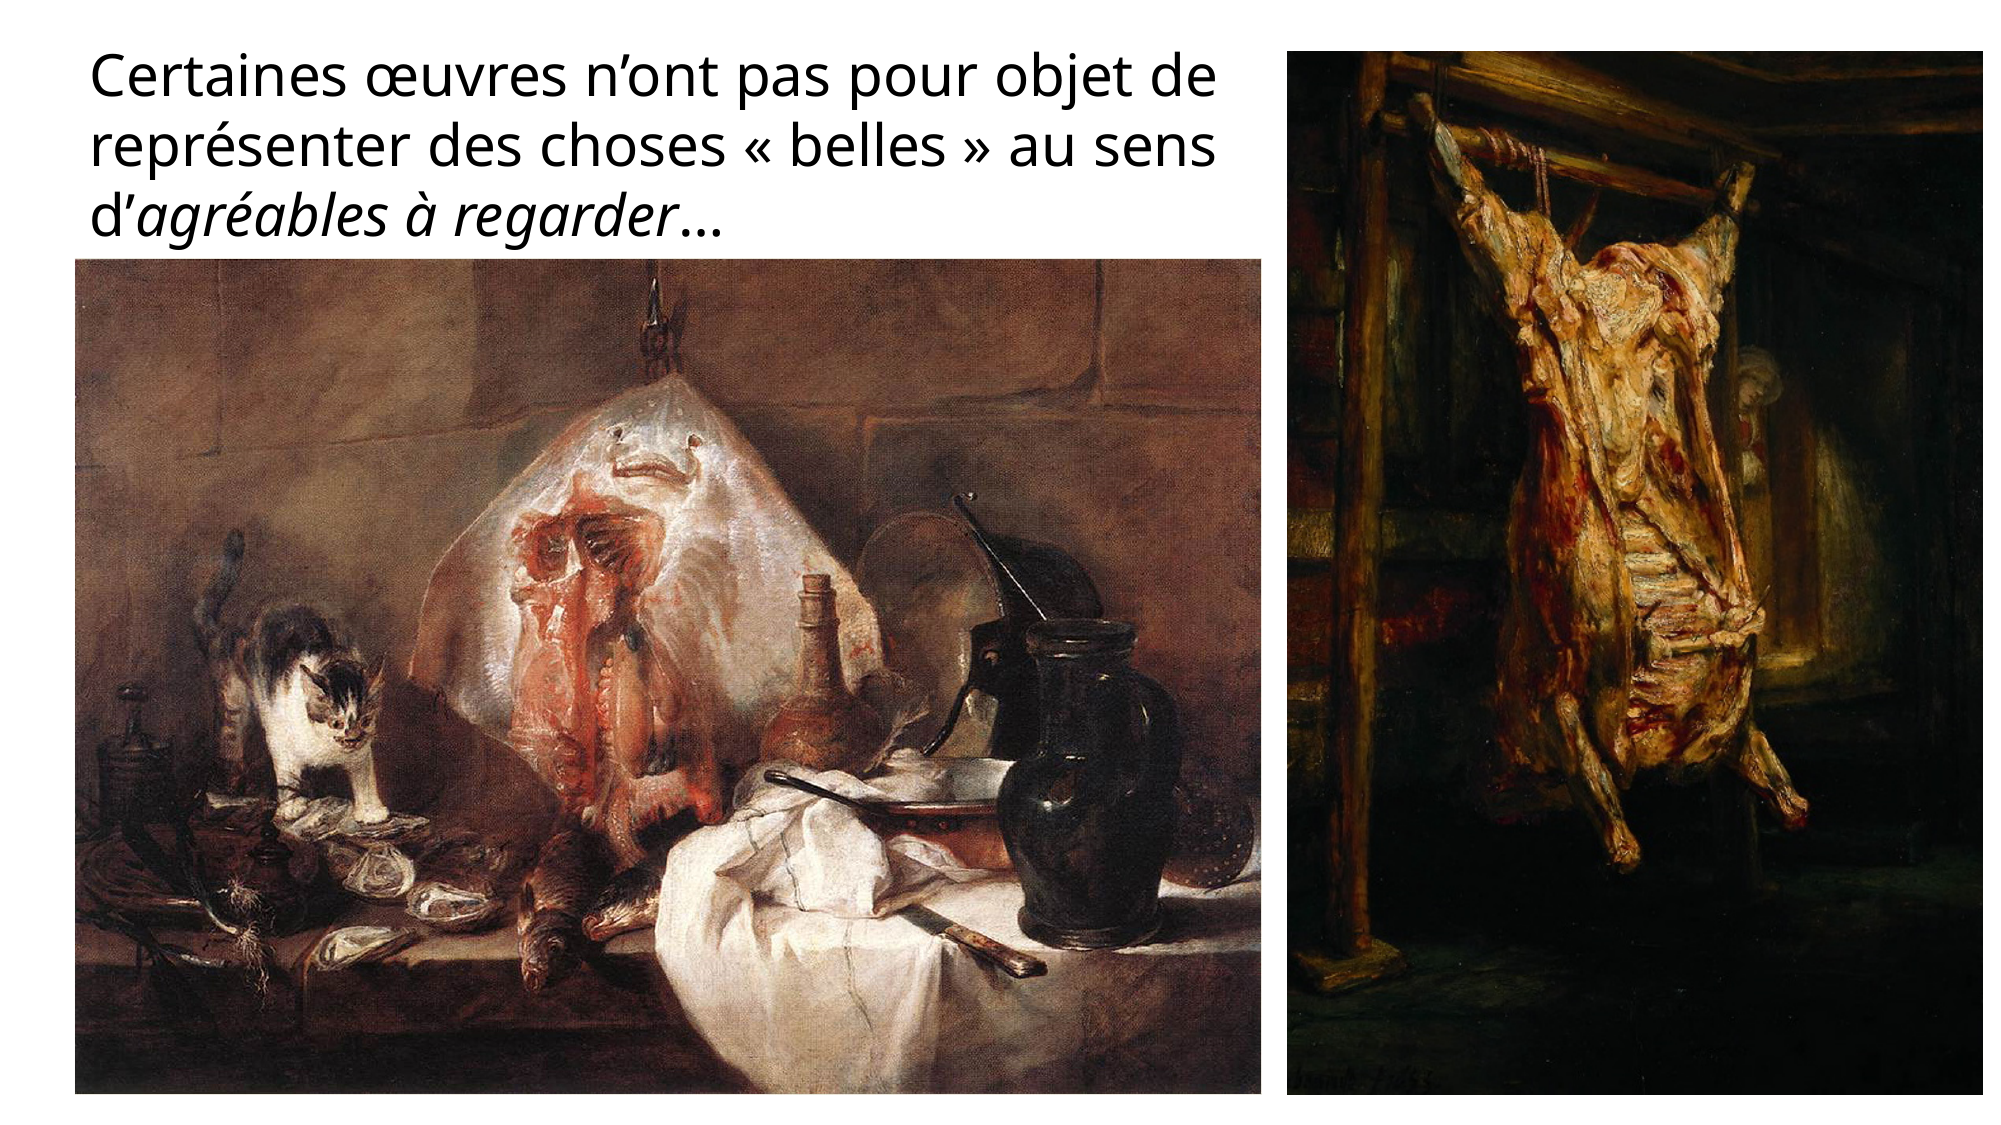

Certaines œuvres n’ont pas pour objet de représenter des choses « belles » au sens d’agréables à regarder…